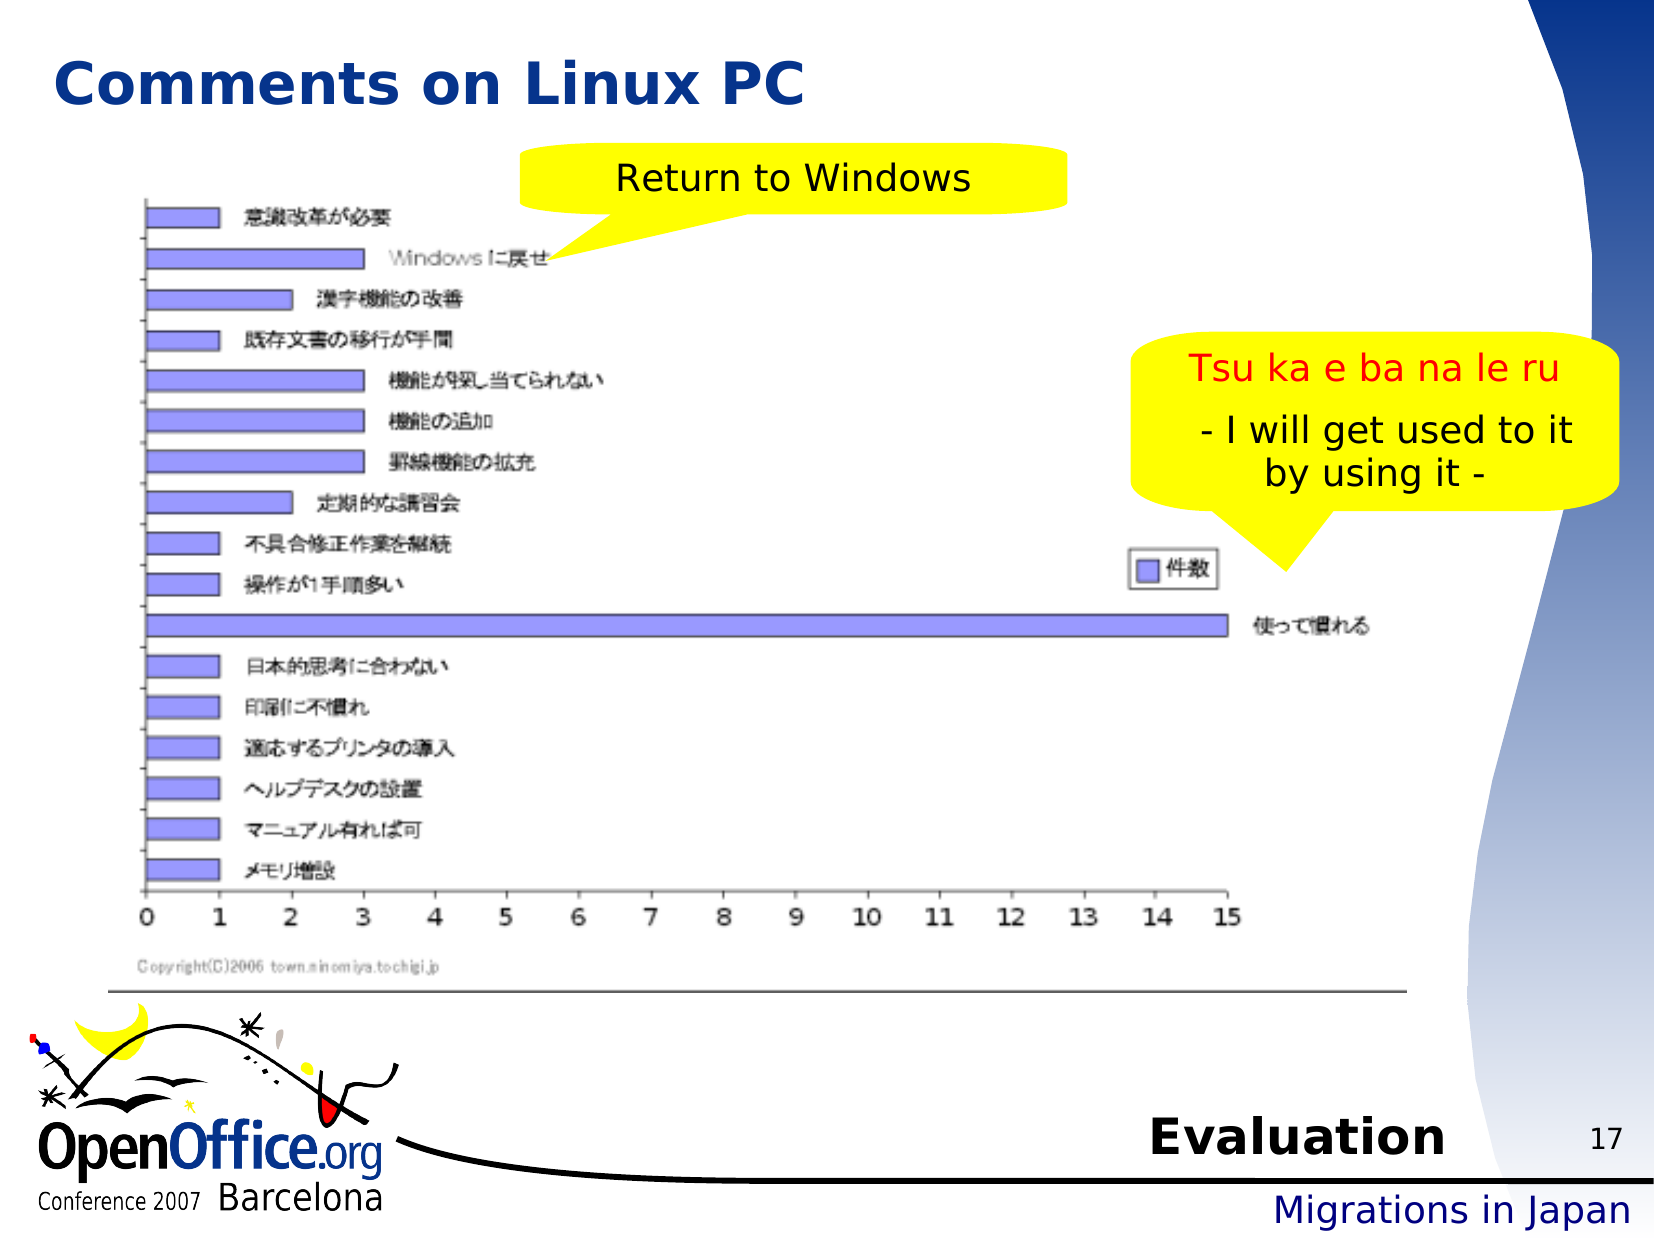

Comments on Linux PC
Return to Windows
Tsu ka e ba na le ru
 - I will get used to it
by using it -
# Evaluation
17